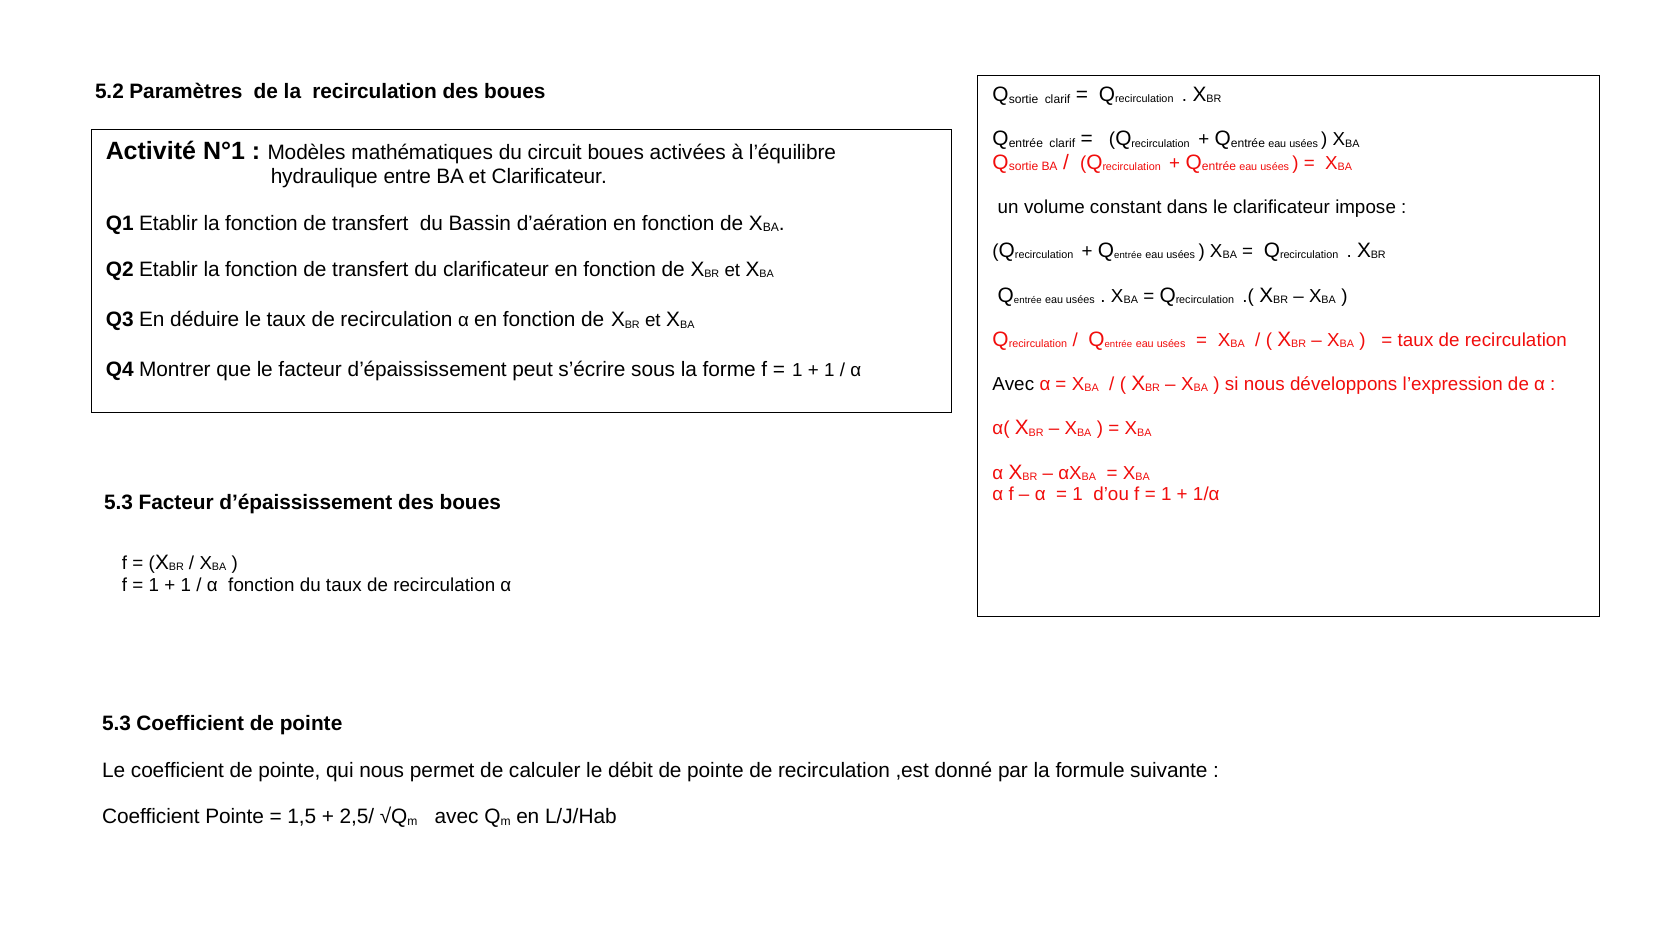

5.2 Paramètres de la recirculation des boues
Qsortie clarif = Qrecirculation . XBR
Qentrée clarif = (Qrecirculation + Qentrée eau usées ) XBA
Qsortie BA / (Qrecirculation + Qentrée eau usées ) = XBA
 un volume constant dans le clarificateur impose :
(Qrecirculation + Qentrée eau usées ) XBA = Qrecirculation . XBR
 Qentrée eau usées . XBA = Qrecirculation .( XBR – XBA )
Qrecirculation / Qentrée eau usées = XBA / ( XBR – XBA ) = taux de recirculation
Avec α = XBA / ( XBR – XBA ) si nous développons l’expression de α :
α( XBR – XBA ) = XBA
α XBR – αXBA = XBA
α f – α = 1 d’ou f = 1 + 1/α
Activité N°1 : Modèles mathématiques du circuit boues activées à l’équilibre 				 hydraulique entre BA et Clarificateur.
Q1 Etablir la fonction de transfert du Bassin d’aération en fonction de XBA.
Q2 Etablir la fonction de transfert du clarificateur en fonction de XBR et XBA
Q3 En déduire le taux de recirculation α en fonction de XBR et XBA
Q4 Montrer que le facteur d’épaississement peut s’écrire sous la forme f = 1 + 1 / α
5.3 Facteur d’épaississement des boues
f = (XBR / XBA )
f = 1 + 1 / α fonction du taux de recirculation α
5.3 Coefficient de pointe
Le coefficient de pointe, qui nous permet de calculer le débit de pointe de recirculation ,est donné par la formule suivante :
Coefficient Pointe = 1,5 + 2,5/ √Qm avec Qm en L/J/Hab